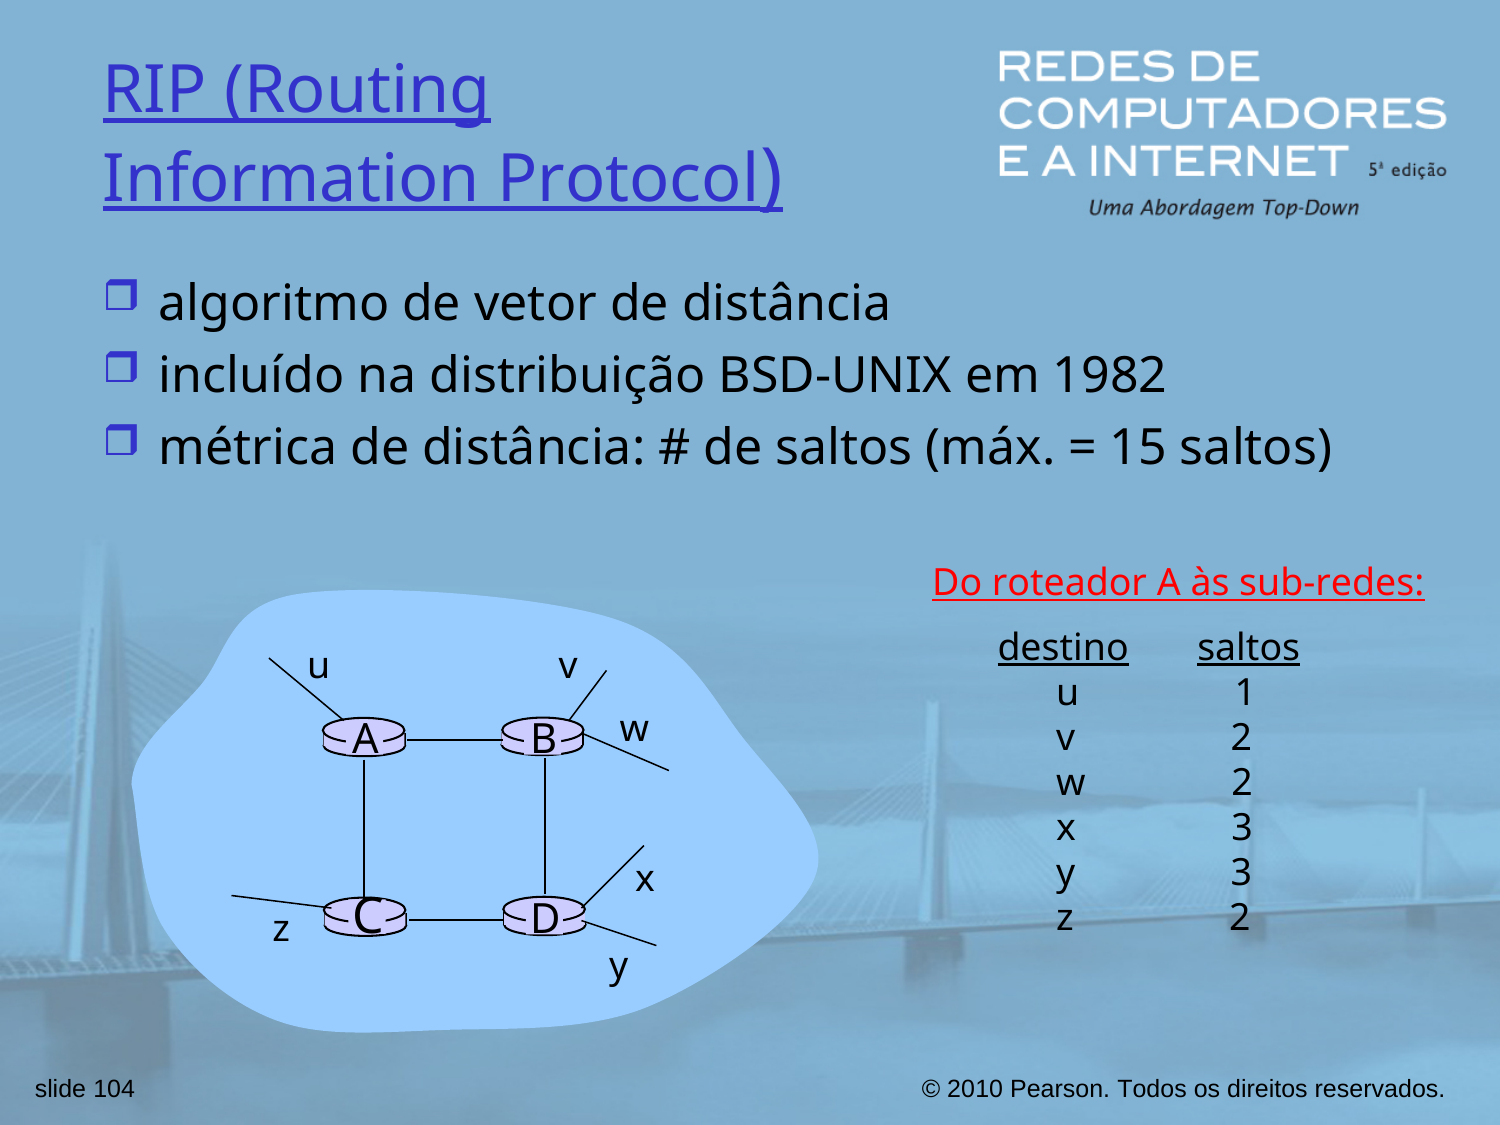

# RIP (Routing Information Protocol)
algoritmo de vetor de distância
incluído na distribuição BSD-UNIX em 1982
métrica de distância: # de saltos (máx. = 15 saltos)
Do roteador A às sub-redes:
u
v
w
A
B
x
C
D
z
y
destino saltos
 u 1
 v 2
 w 2
 x 3
 y 3
 z 2